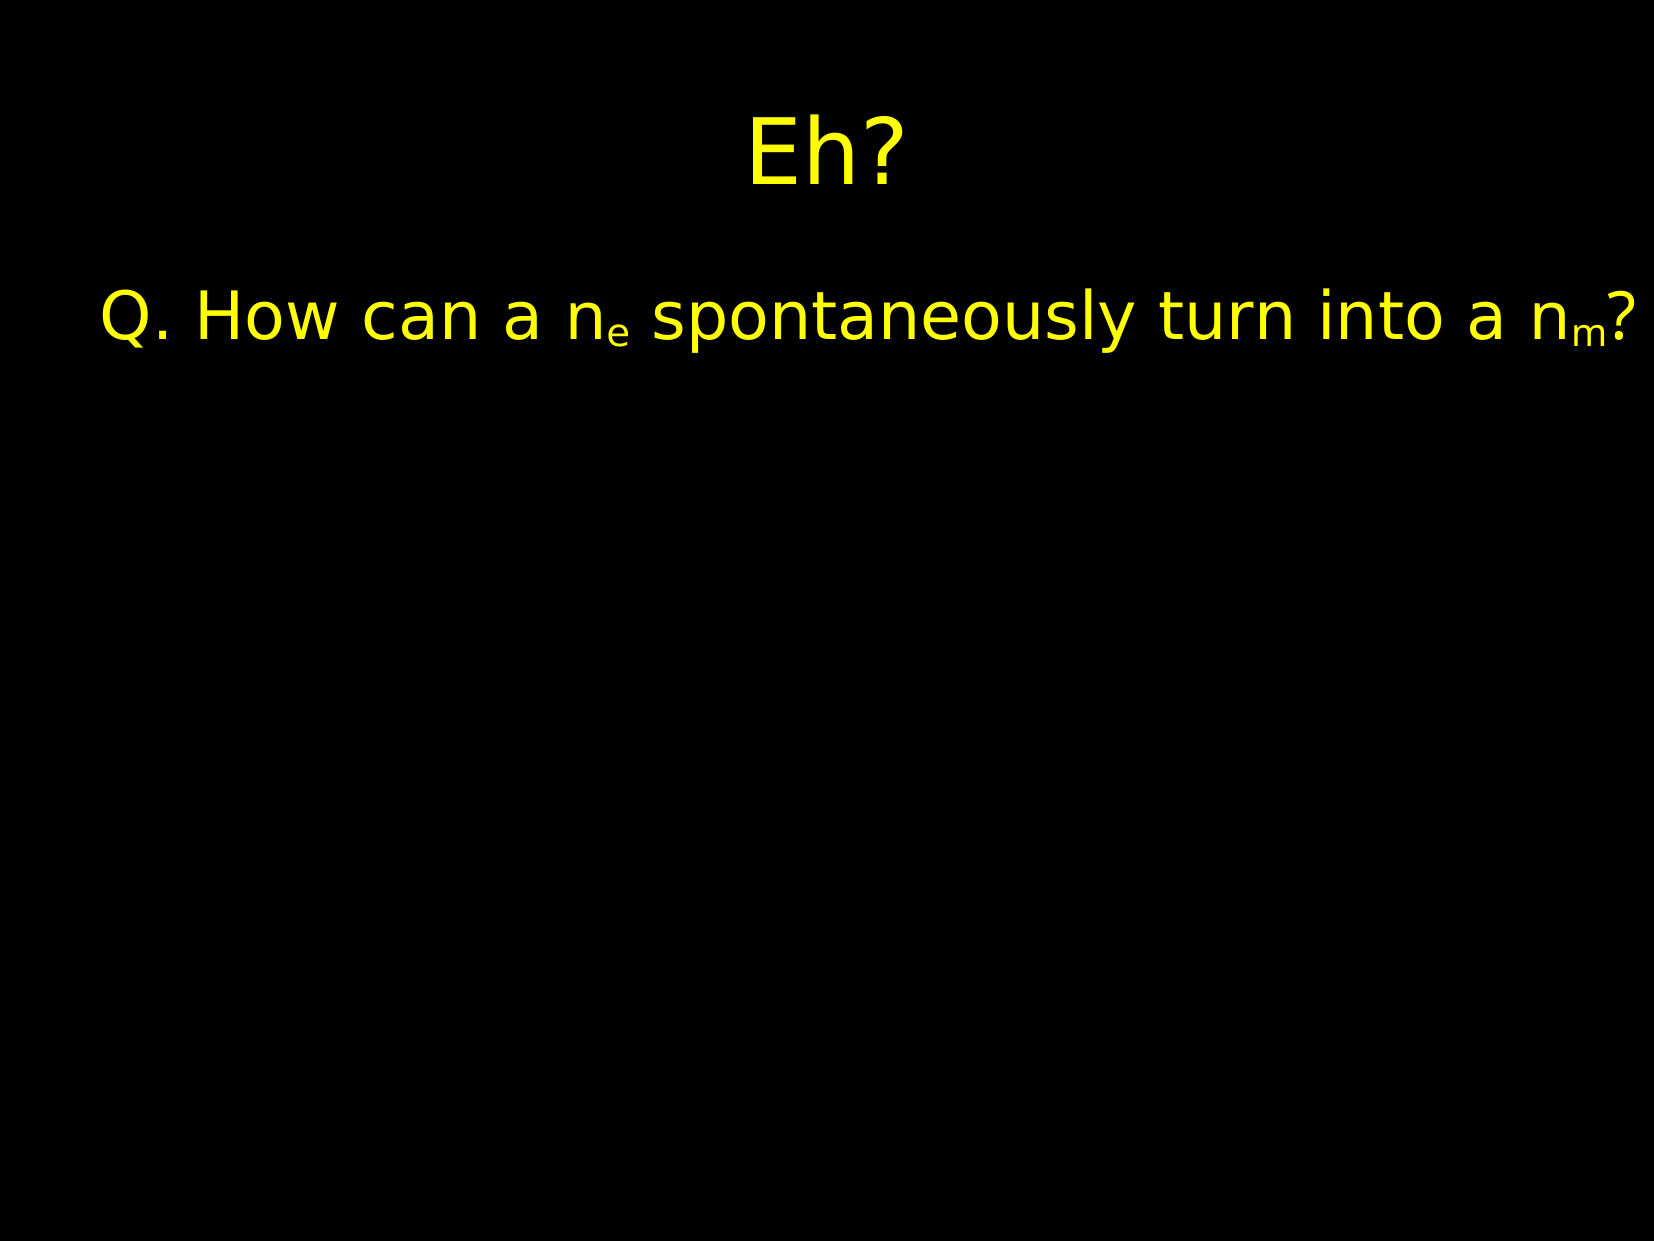

# Eh?
Q. How can a ne spontaneously turn into a nm?